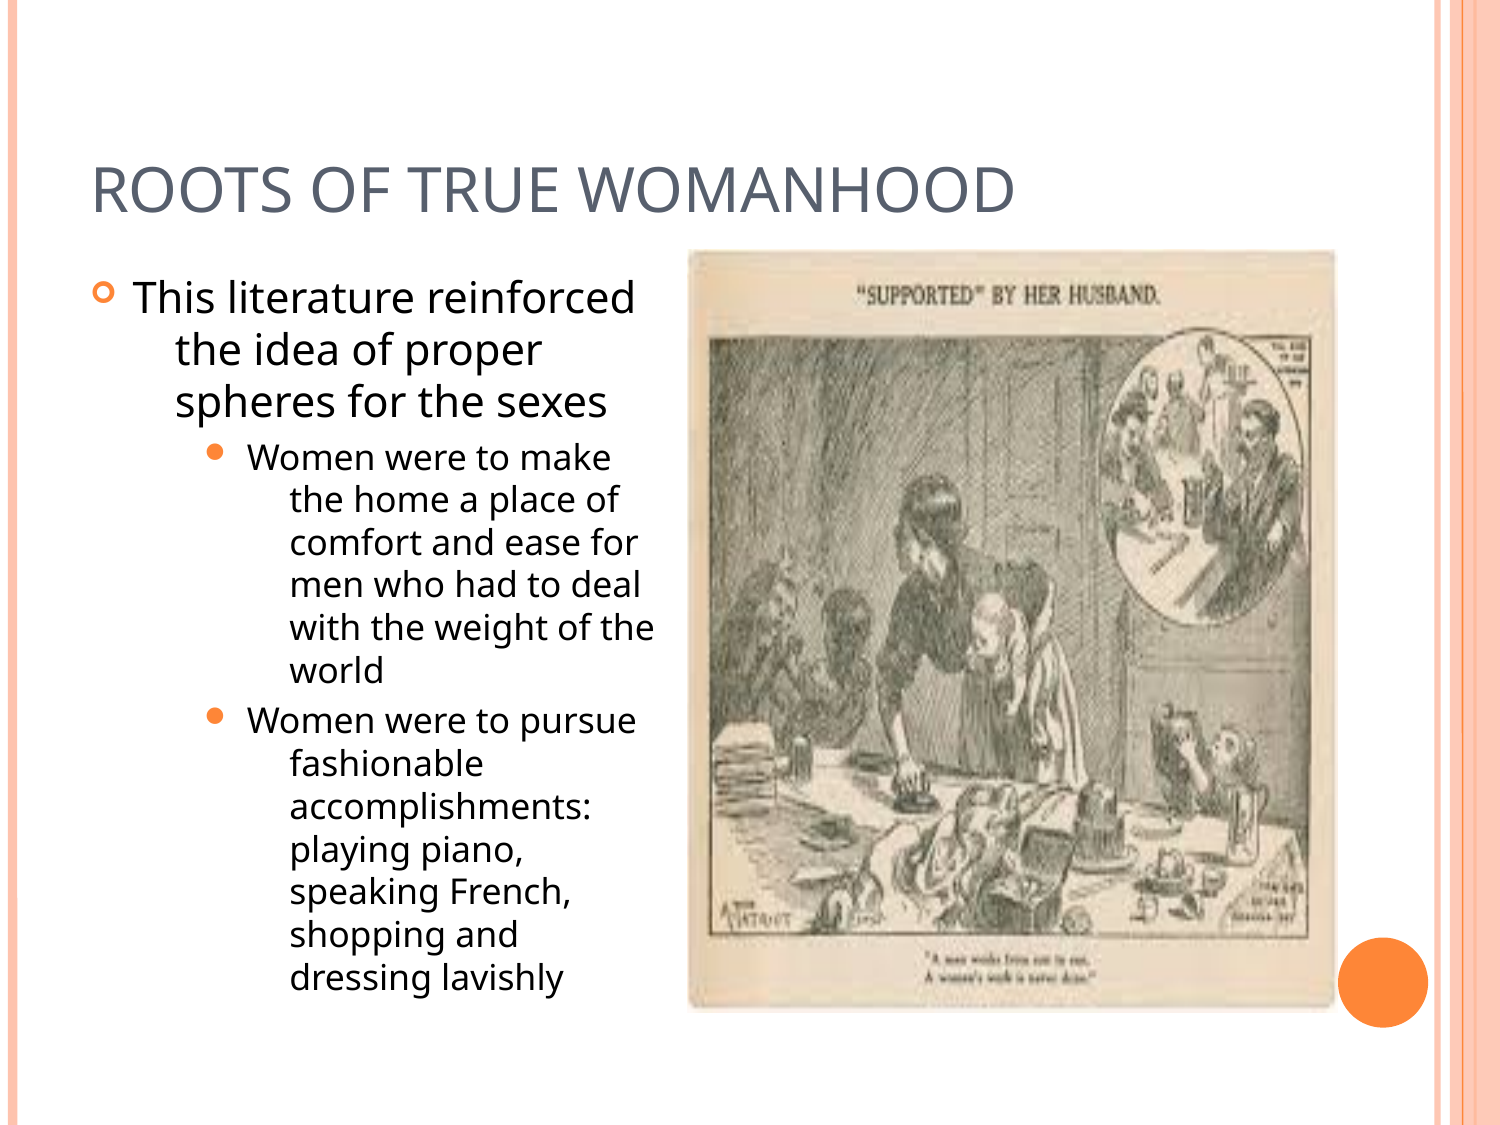

# Roots of True Womanhood
This literature reinforced the idea of proper spheres for the sexes
Women were to make the home a place of comfort and ease for men who had to deal with the weight of the world
Women were to pursue fashionable accomplishments: playing piano, speaking French, shopping and dressing lavishly